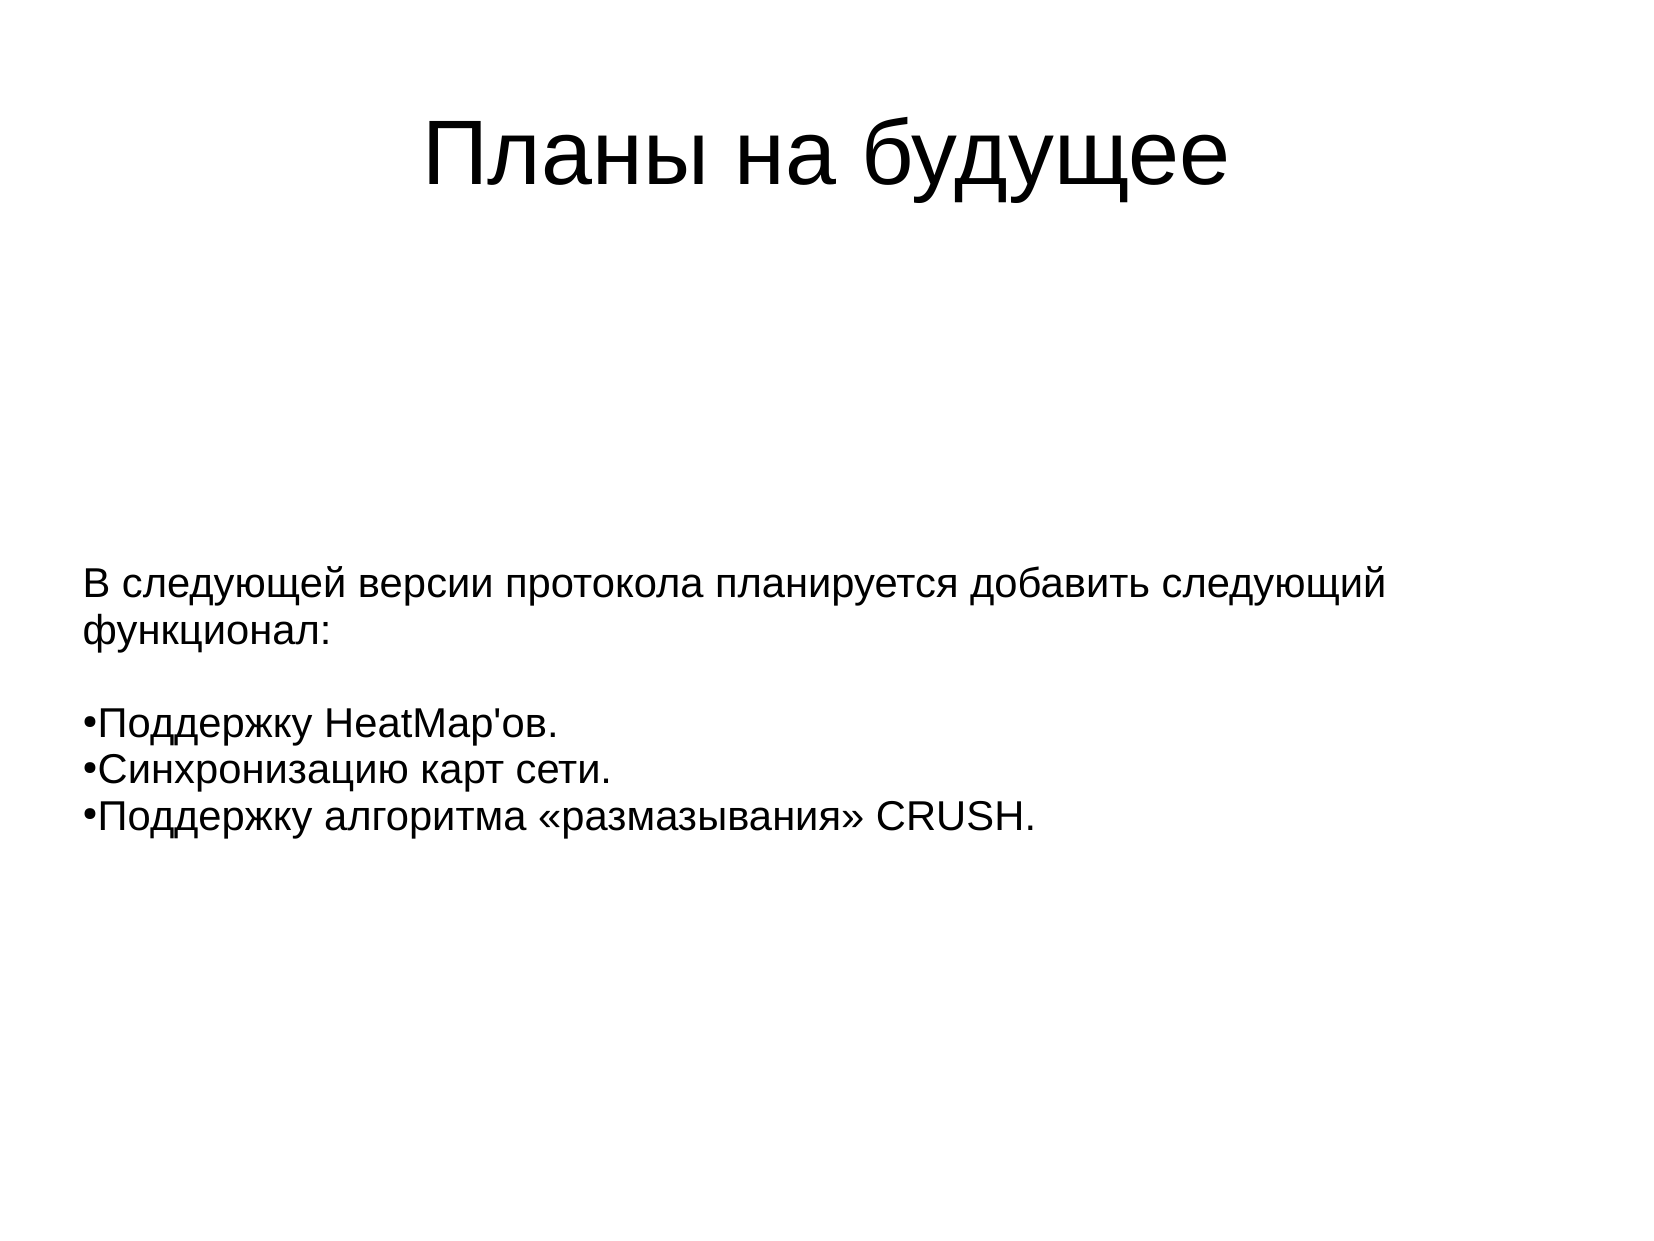

# Планы на будущее
В следующей версии протокола планируется добавить следующий функционал:
Поддержку HeatMap'ов.
Синхронизацию карт сети.
Поддержку алгоритма «размазывания» CRUSH.